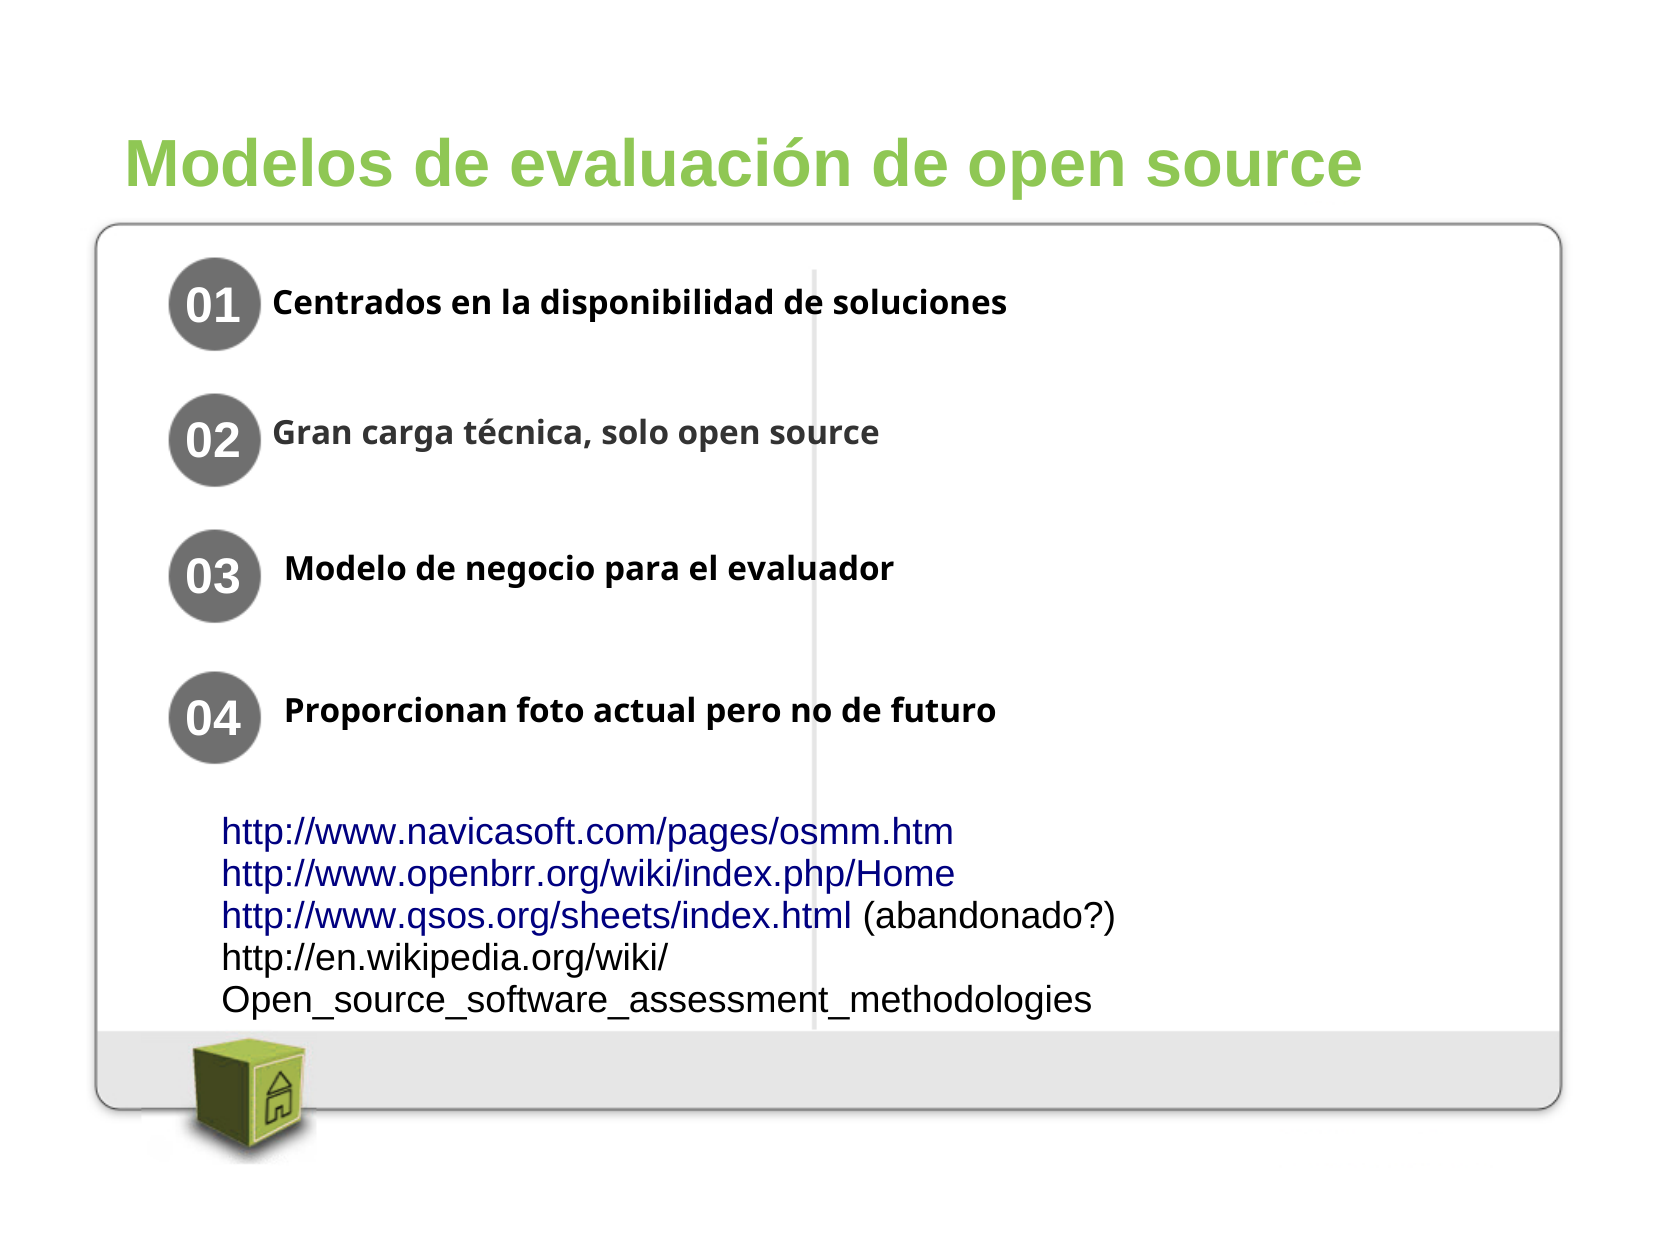

Modelos de evaluación de open source
Centrados en la disponibilidad de soluciones
01
Gran carga técnica, solo open source
02
Modelo de negocio para el evaluador
03
Proporcionan foto actual pero no de futuro
04
http://www.navicasoft.com/pages/osmm.htm
http://www.openbrr.org/wiki/index.php/Home
http://www.qsos.org/sheets/index.html (abandonado?)
http://en.wikipedia.org/wiki/Open_source_software_assessment_methodologies